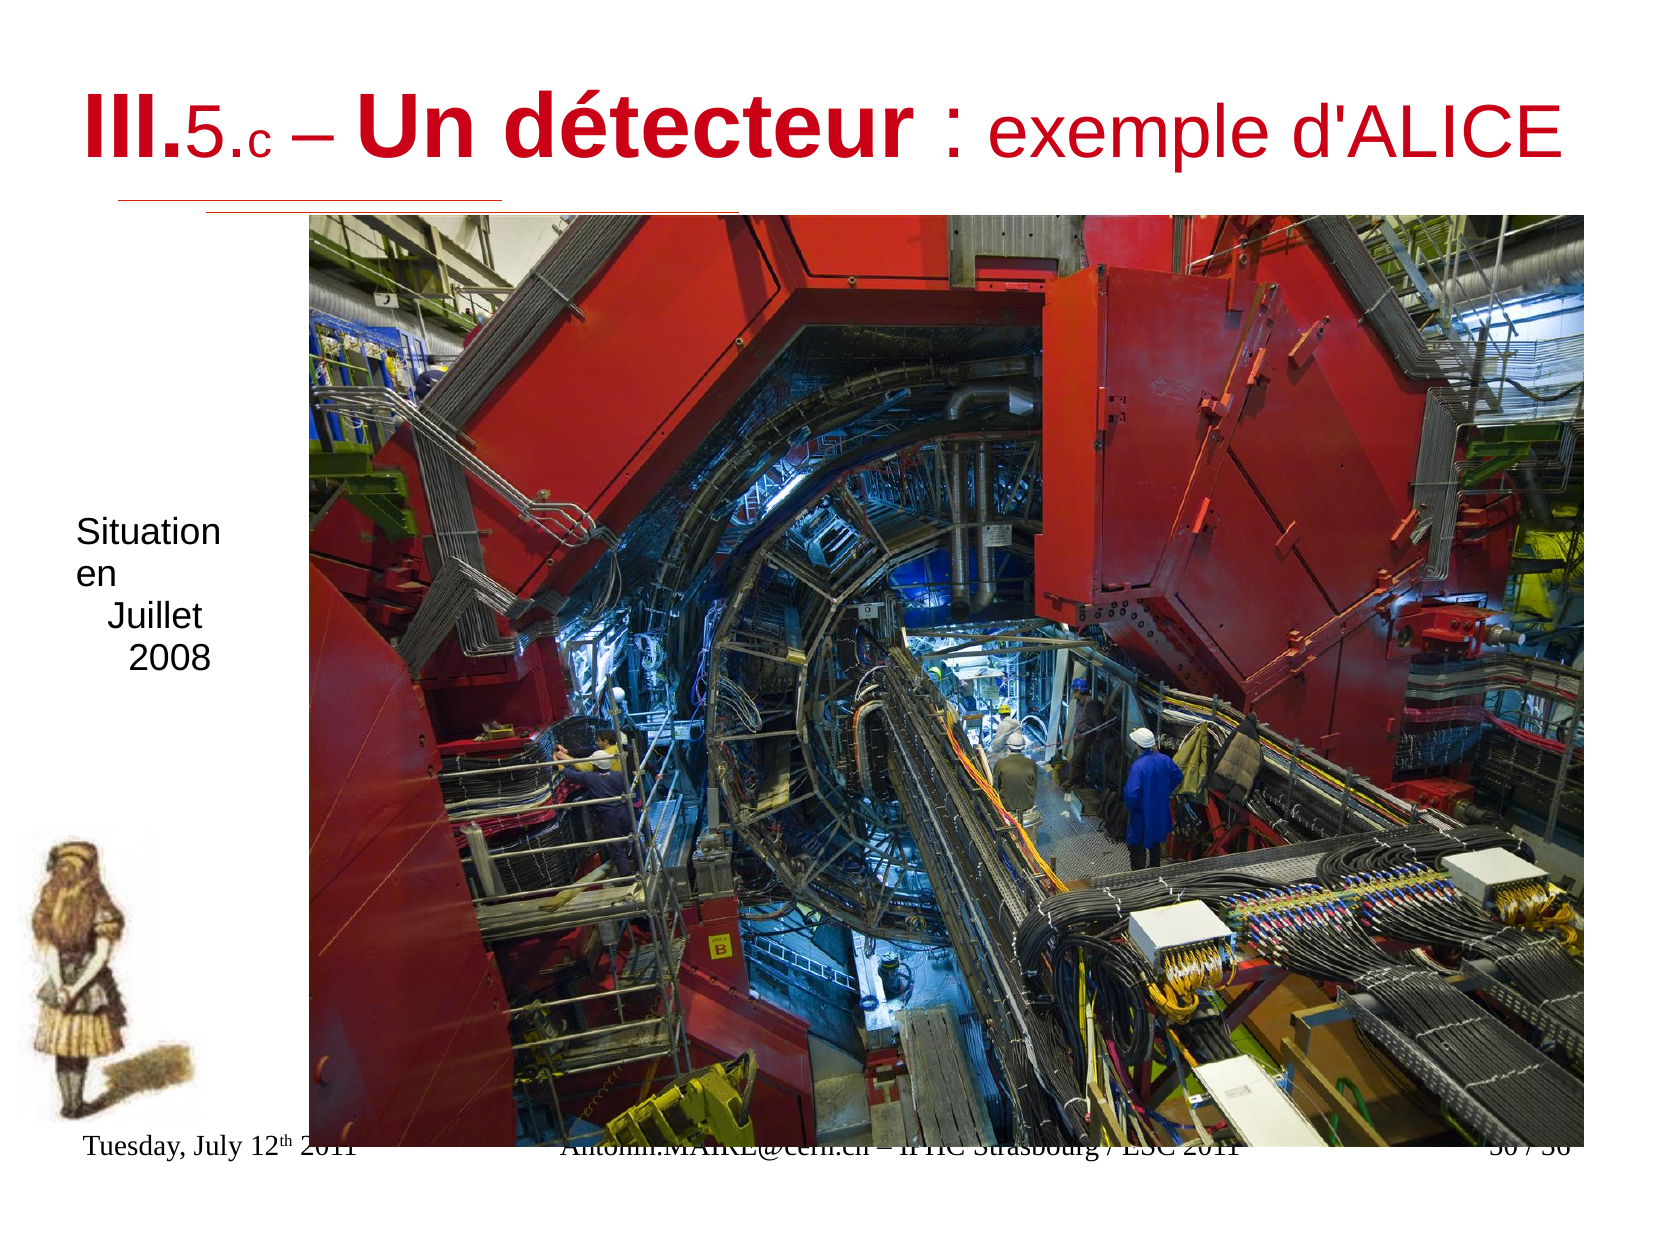

# III.5.c – Un détecteur : exemple d'ALICE
Situation
en
 Juillet
 2008
Antonin Maire - IPHC Strasbourg / AliceWeek Apr. 08
50